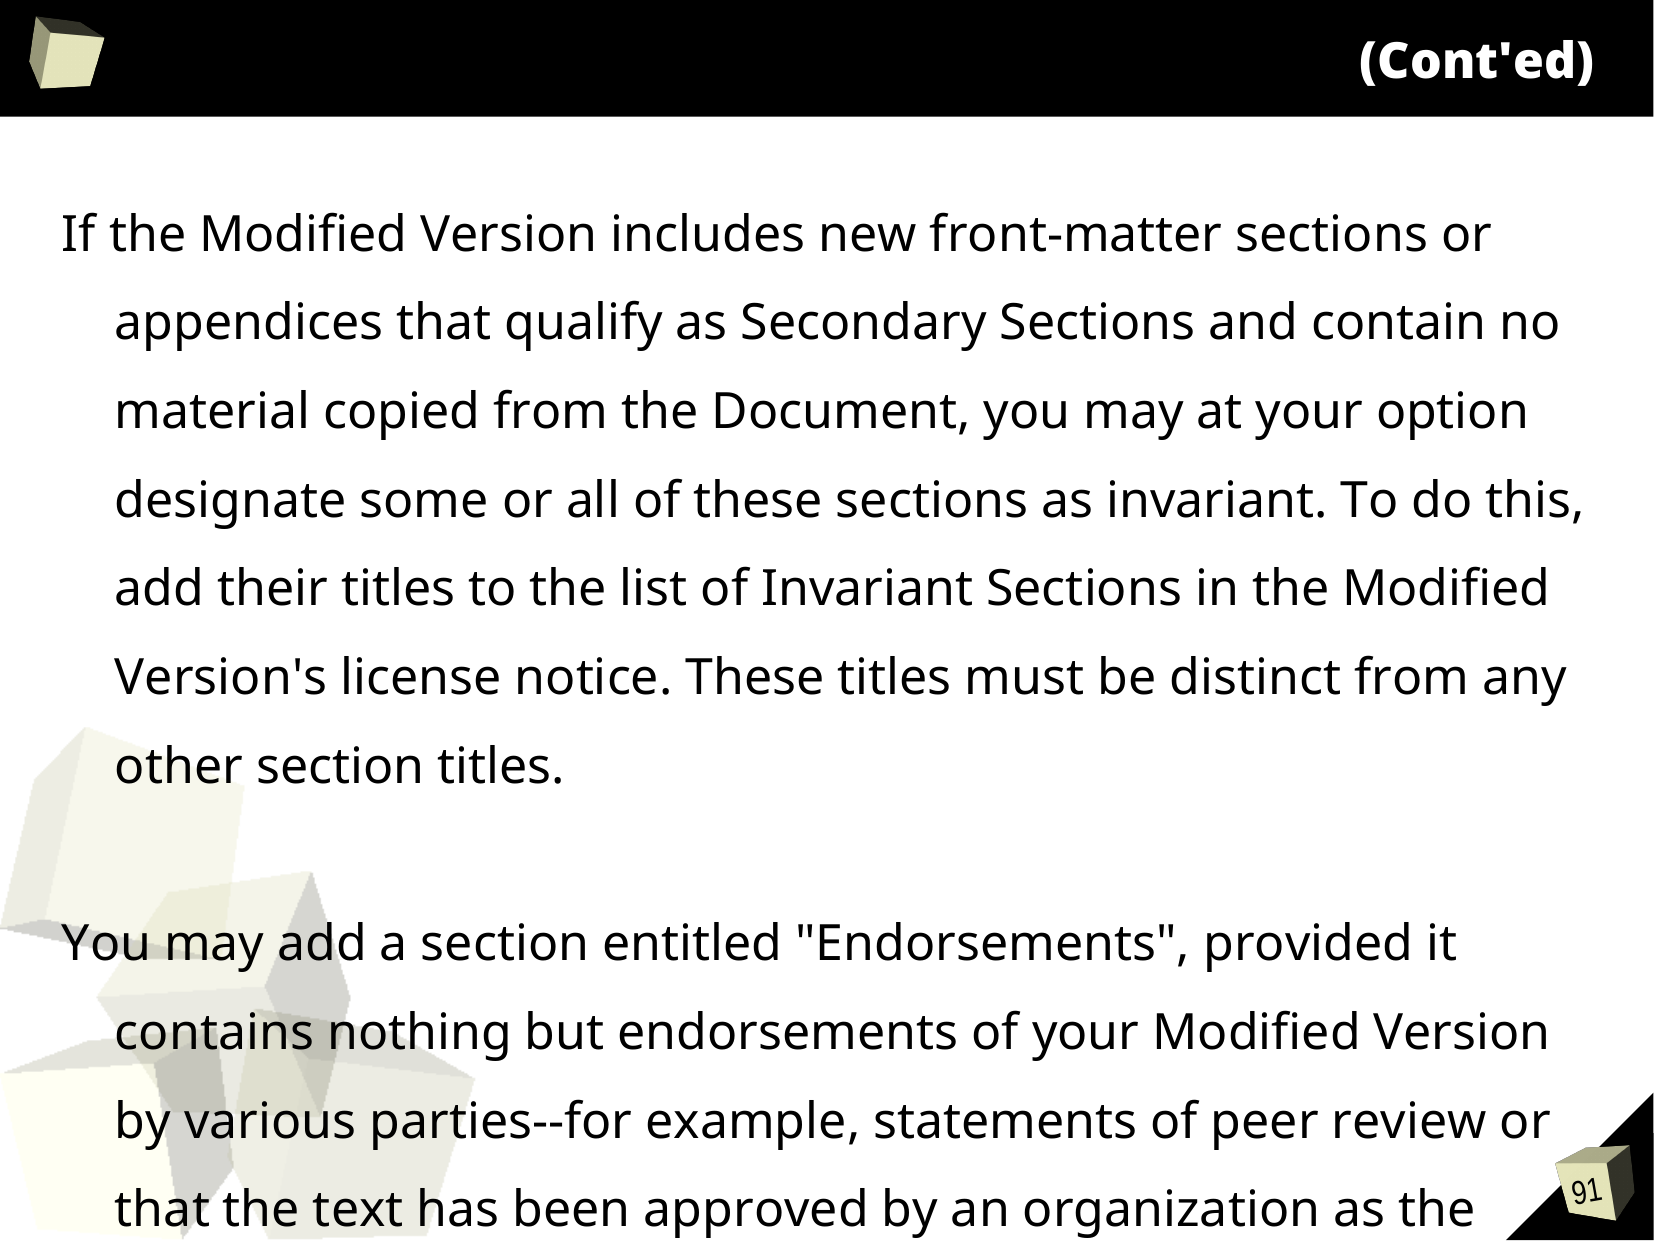

# (Cont'ed)
If the Modified Version includes new front-matter sections or appendices that qualify as Secondary Sections and contain no material copied from the Document, you may at your option designate some or all of these sections as invariant. To do this, add their titles to the list of Invariant Sections in the Modified Version's license notice. These titles must be distinct from any other section titles.
You may add a section entitled "Endorsements", provided it contains nothing but endorsements of your Modified Version by various parties--for example, statements of peer review or that the text has been approved by an organization as the authoritative definition of a standard.